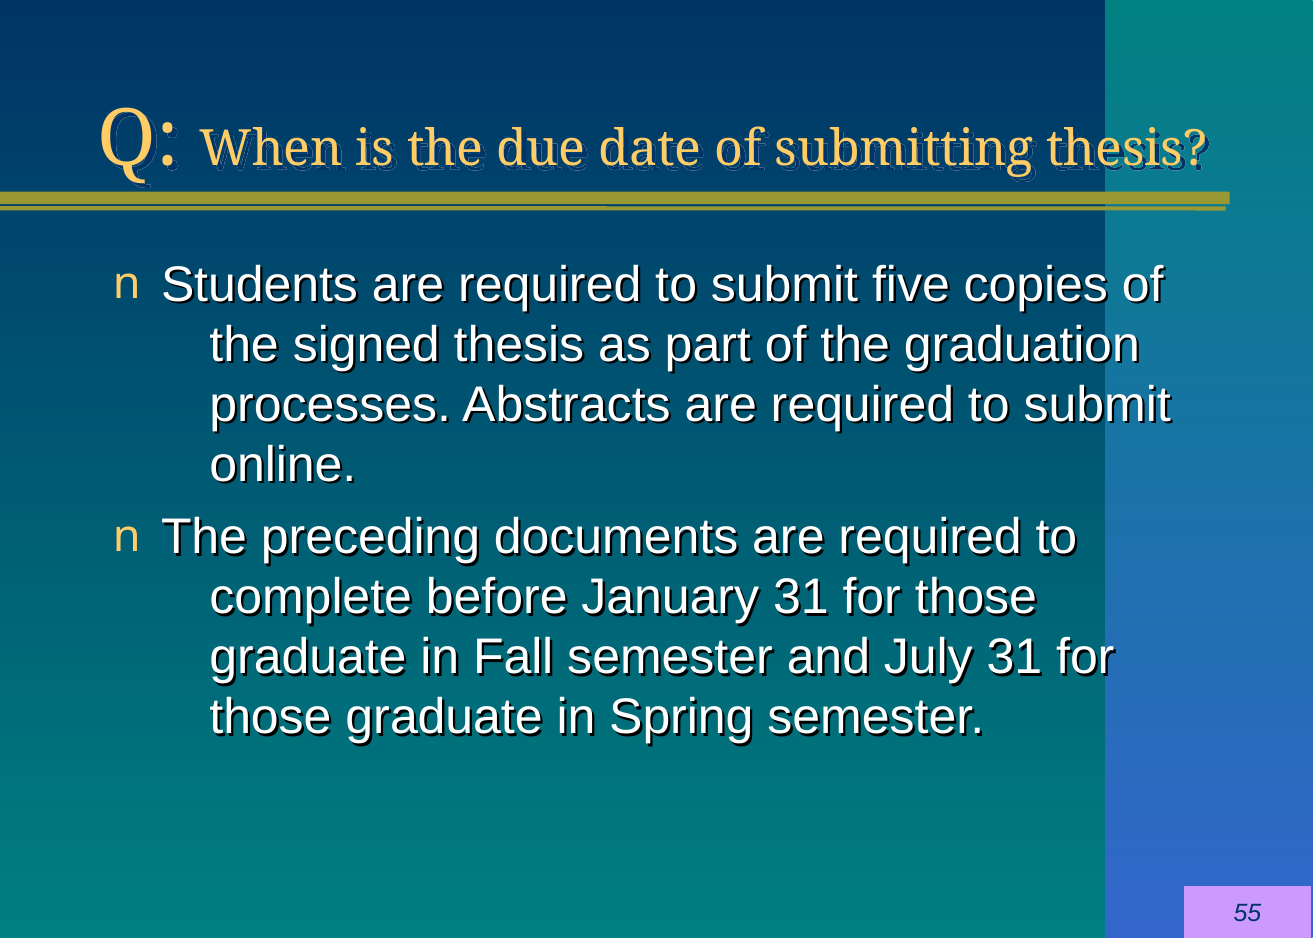

Q: When is the due date of submitting thesis?
# Students are required to submit five copies of the signed thesis as part of the graduation processes. Abstracts are required to submit online.
The preceding documents are required to complete before January 31 for those graduate in Fall semester and July 31 for those graduate in Spring semester.
55